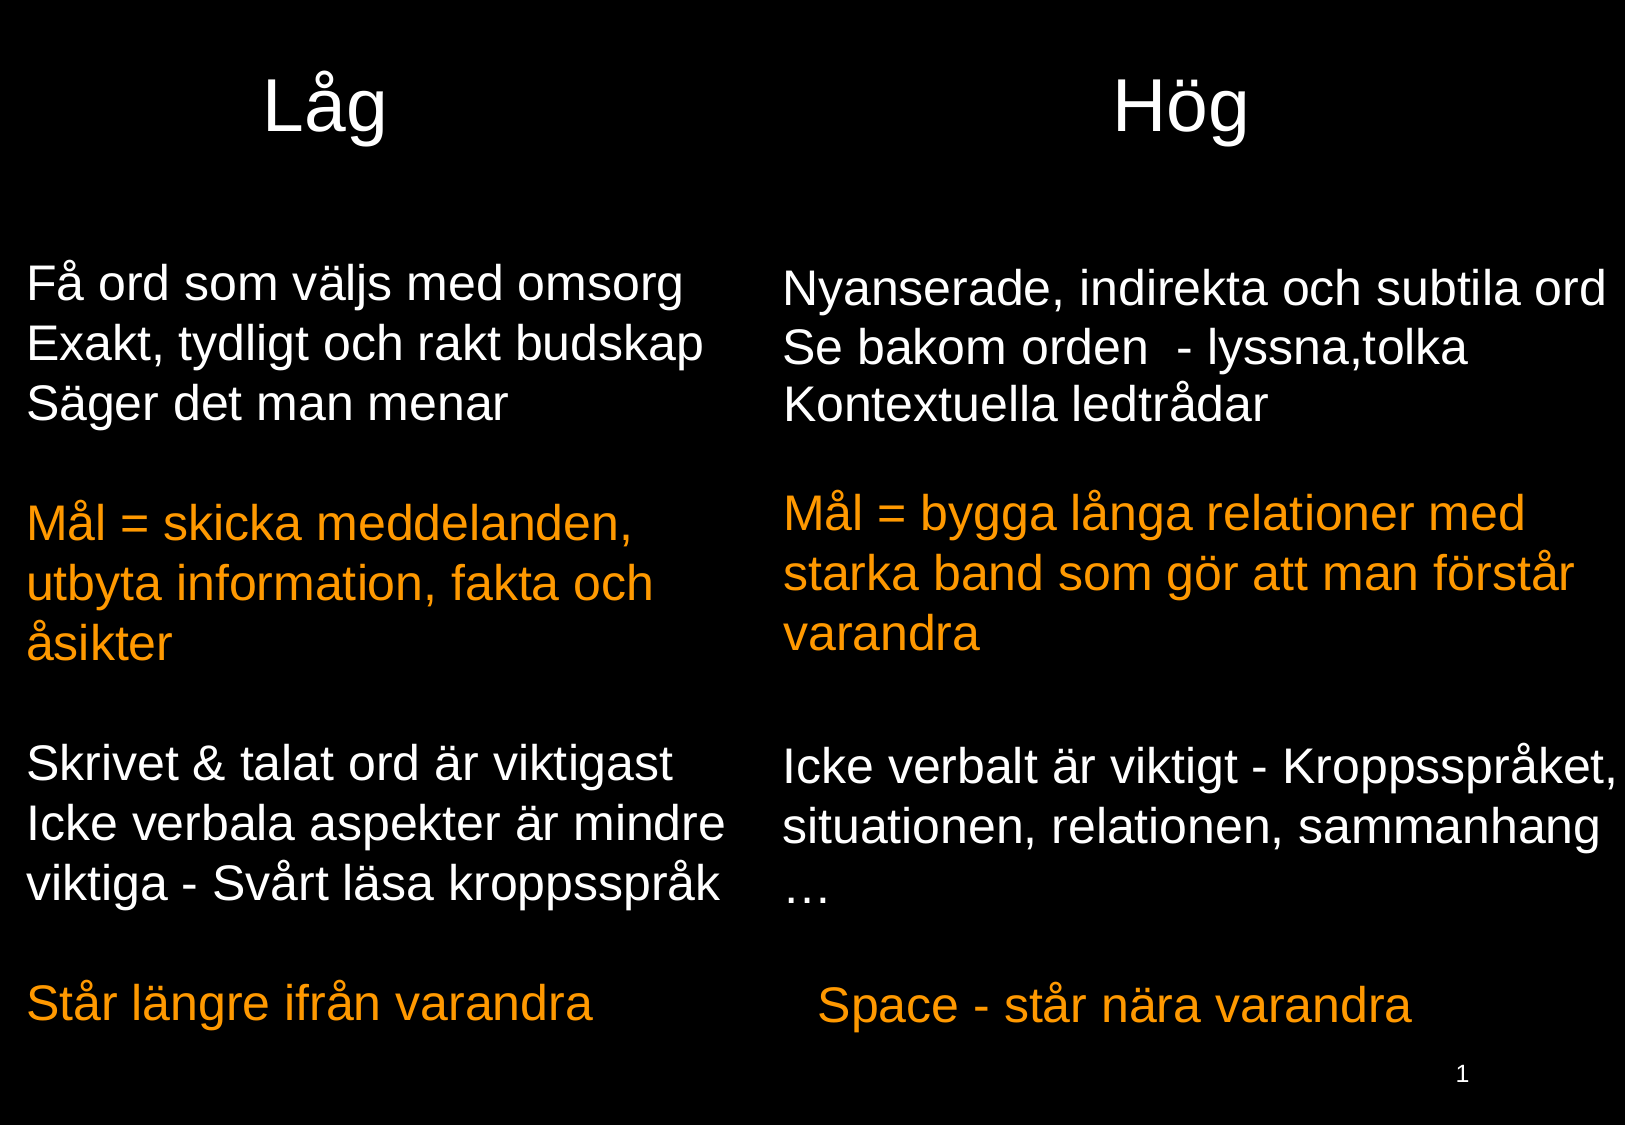

Låg
Hög
Få ord som väljs med omsorg
Exakt, tydligt och rakt budskap
Säger det man menar
Mål = skicka meddelanden, utbyta information, fakta och åsikter
Skrivet & talat ord är viktigast
Icke verbala aspekter är mindre viktiga - Svårt läsa kroppsspråk
Står längre ifrån varandra
Nyanserade, indirekta och subtila ord
Se bakom orden - lyssna,tolka
Kontextuella ledtrådar
Mål = bygga långa relationer med starka band som gör att man förstår varandra
Icke verbalt är viktigt - Kroppsspråket, situationen, relationen, sammanhang
…
Space - står nära varandra
1